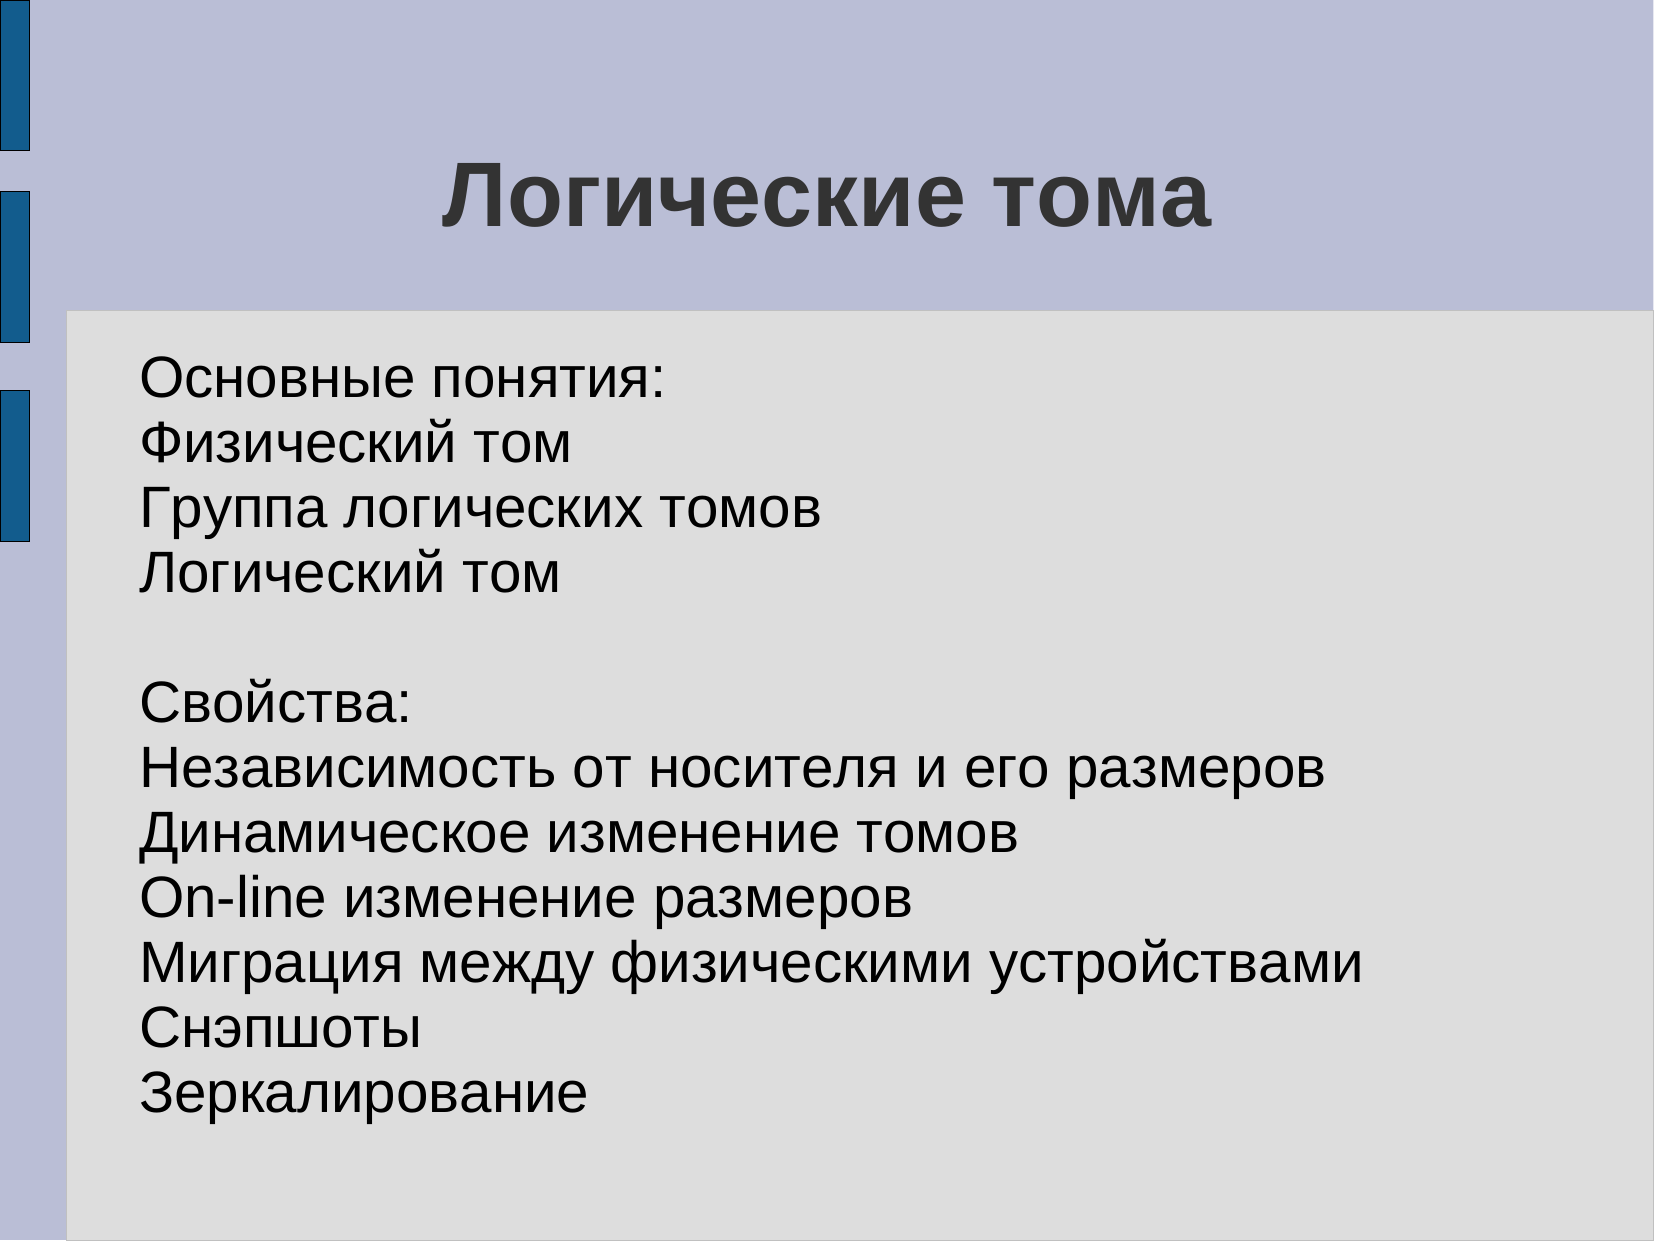

# Логические тома
Основные понятия:
Физический том
Группа логических томов
Логический том
Свойства:
Независимость от носителя и его размеров
Динамическое изменение томов
On-line изменение размеров
Миграция между физическими устройствами
Снэпшоты
Зеркалирование